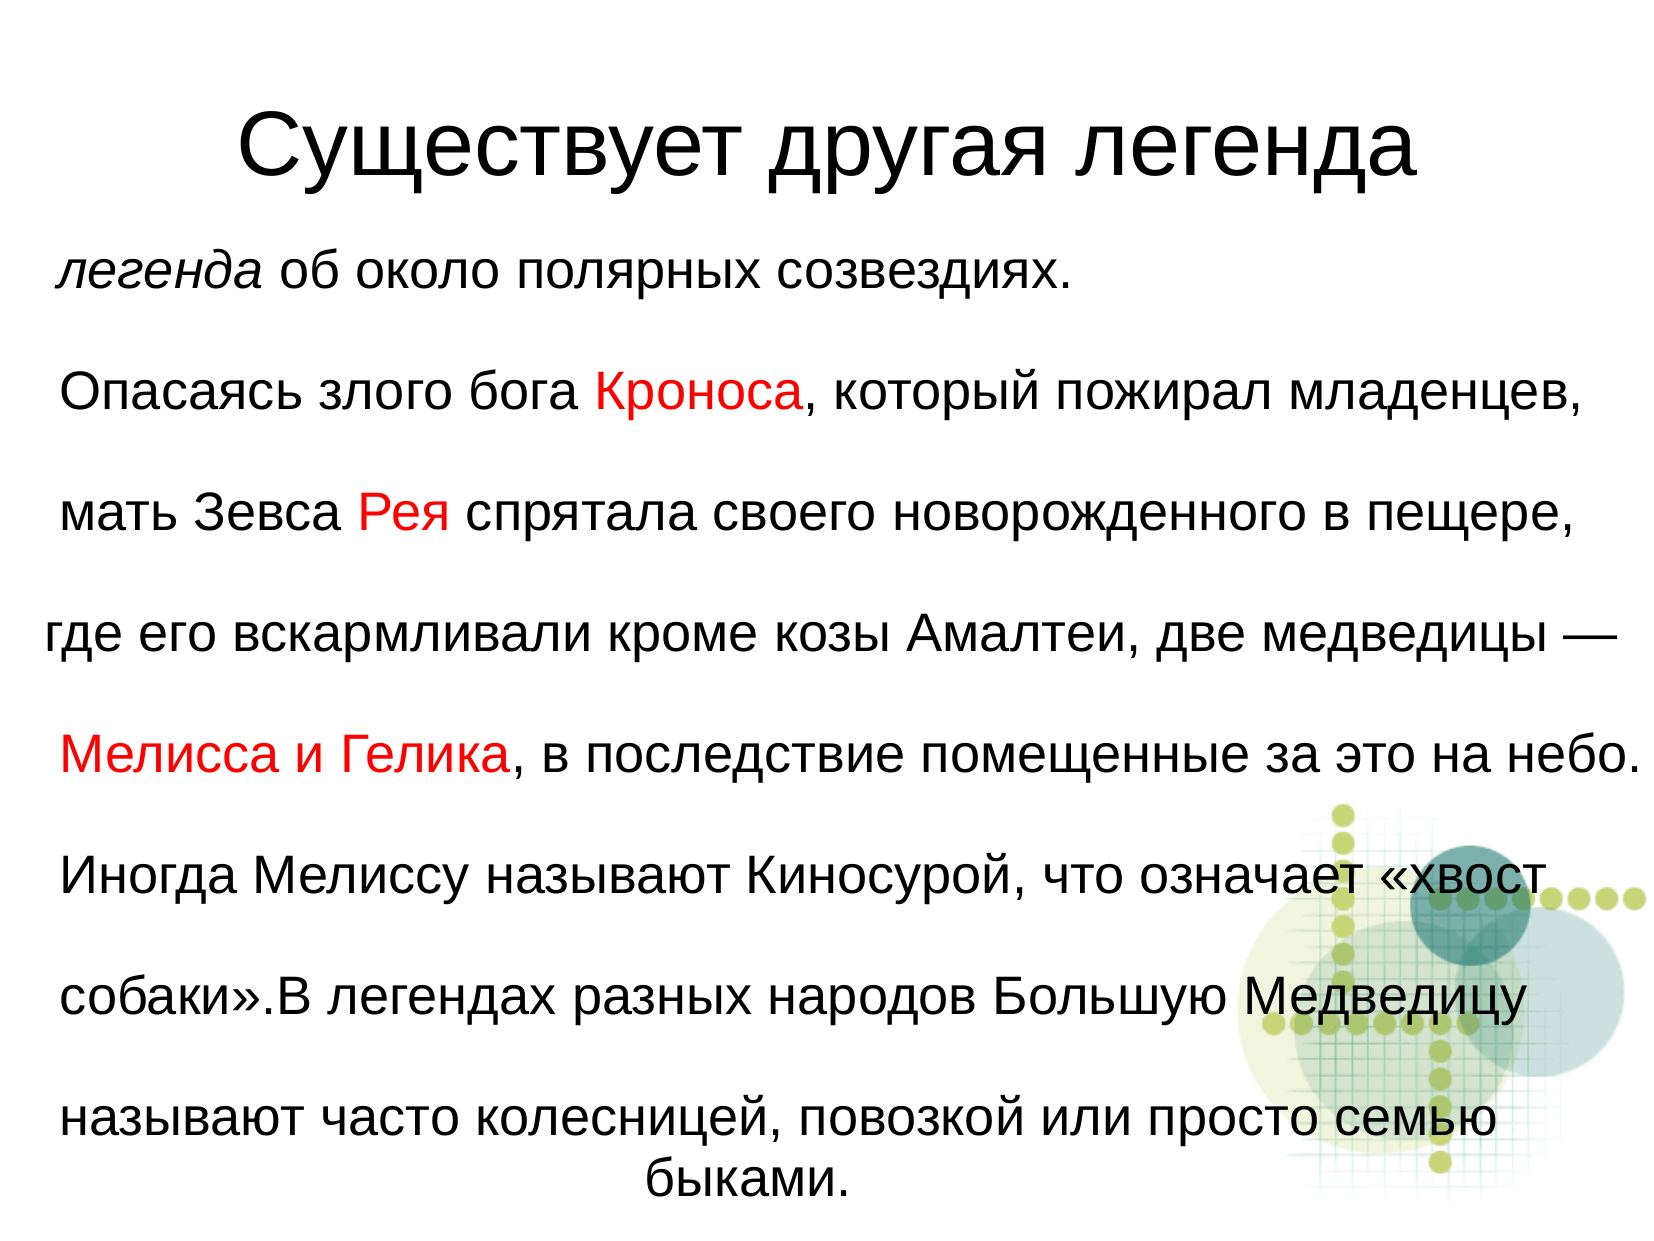

# Существует другая легенда
 легенда об около полярных созвездиях.
 Опасаясь злого бога Кроноса, который пожирал младенцев,
 мать Зевса Рея спрятала своего новорожденного в пещере,
где его вскармливали кроме козы Амалтеи, две медведицы —
 Мелисса и Гелика, в последствие помещенные за это на небо.
 Иногда Мелиссу называют Киносурой, что означает «хвост
 собаки».В легендах разных народов Большую Медведицу
 называют часто колесницей, повозкой или просто семью быками.